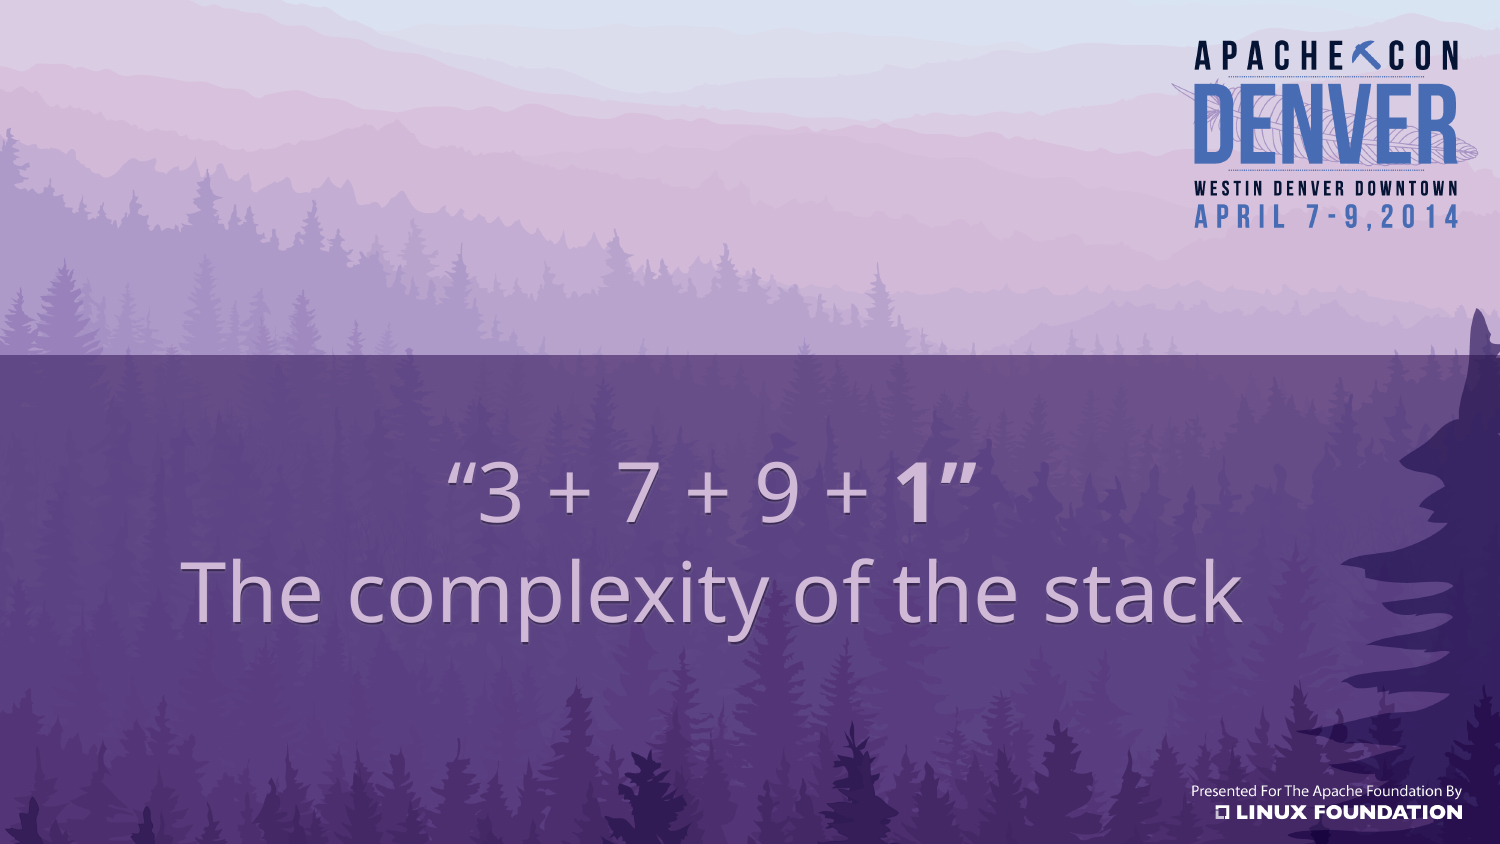

# “3 + 7 + 9 + 1” The complexity of the stack